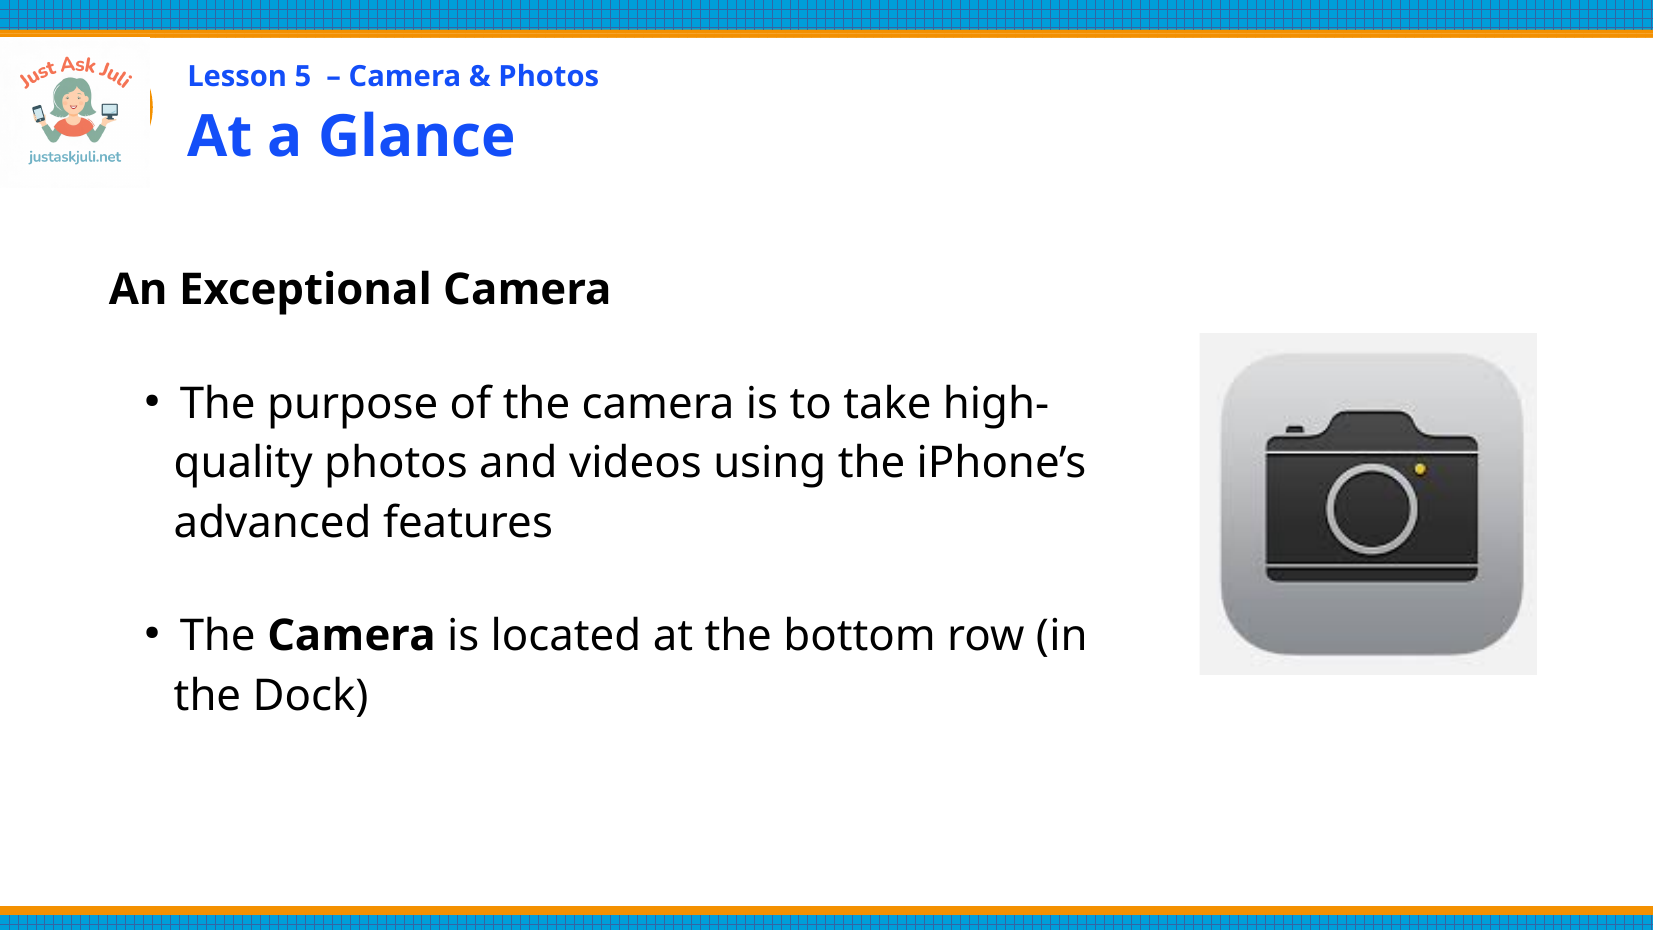

Lesson 5 – Camera & Photos
At a Glance
Just Ask Juli
An Exceptional Camera
The purpose of the camera is to take high-quality photos and videos using the iPhone’s advanced features
The Camera is located at the bottom row (in the Dock)